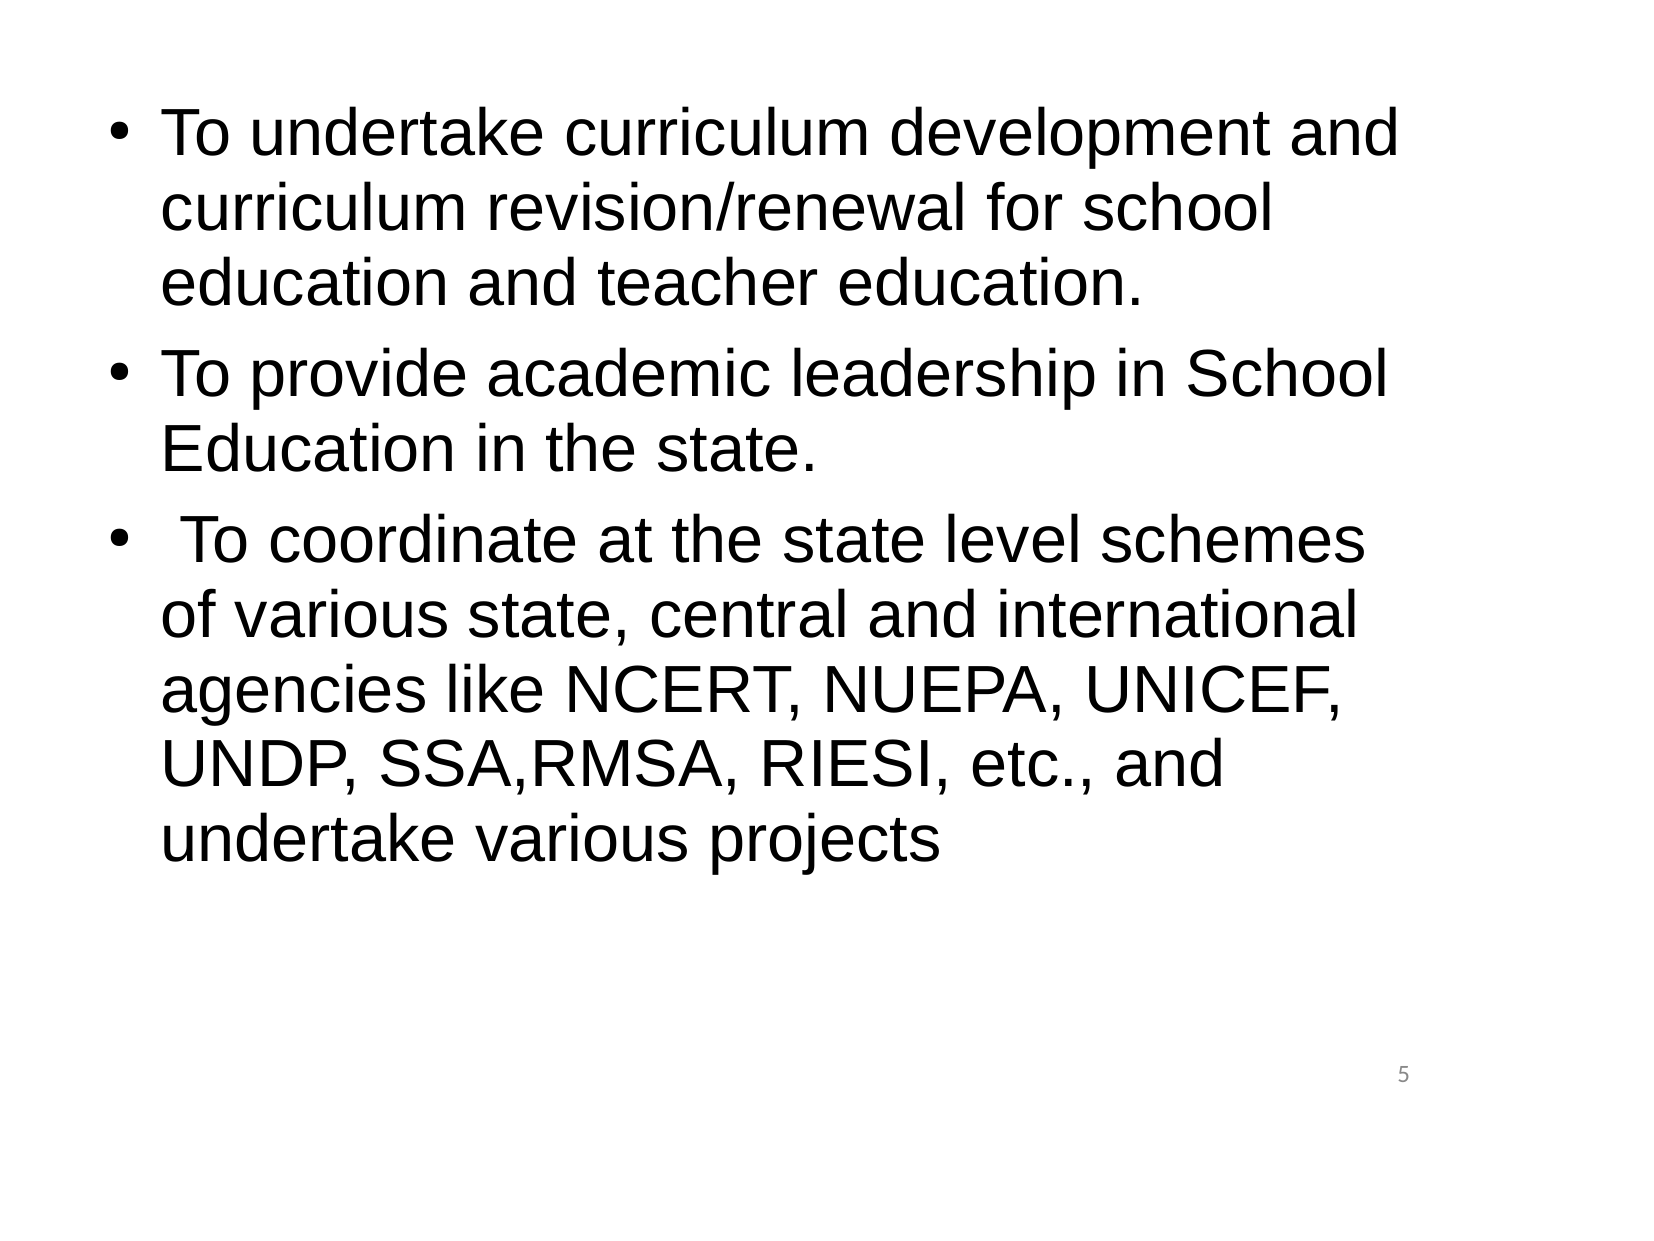

# To undertake curriculum development and curriculum revision/renewal for school education and teacher education.
To provide academic leadership in School Education in the state.
 To coordinate at the state level schemes of various state, central and international agencies like NCERT, NUEPA, UNICEF, UNDP, SSA,RMSA, RIESI, etc., and undertake various projects